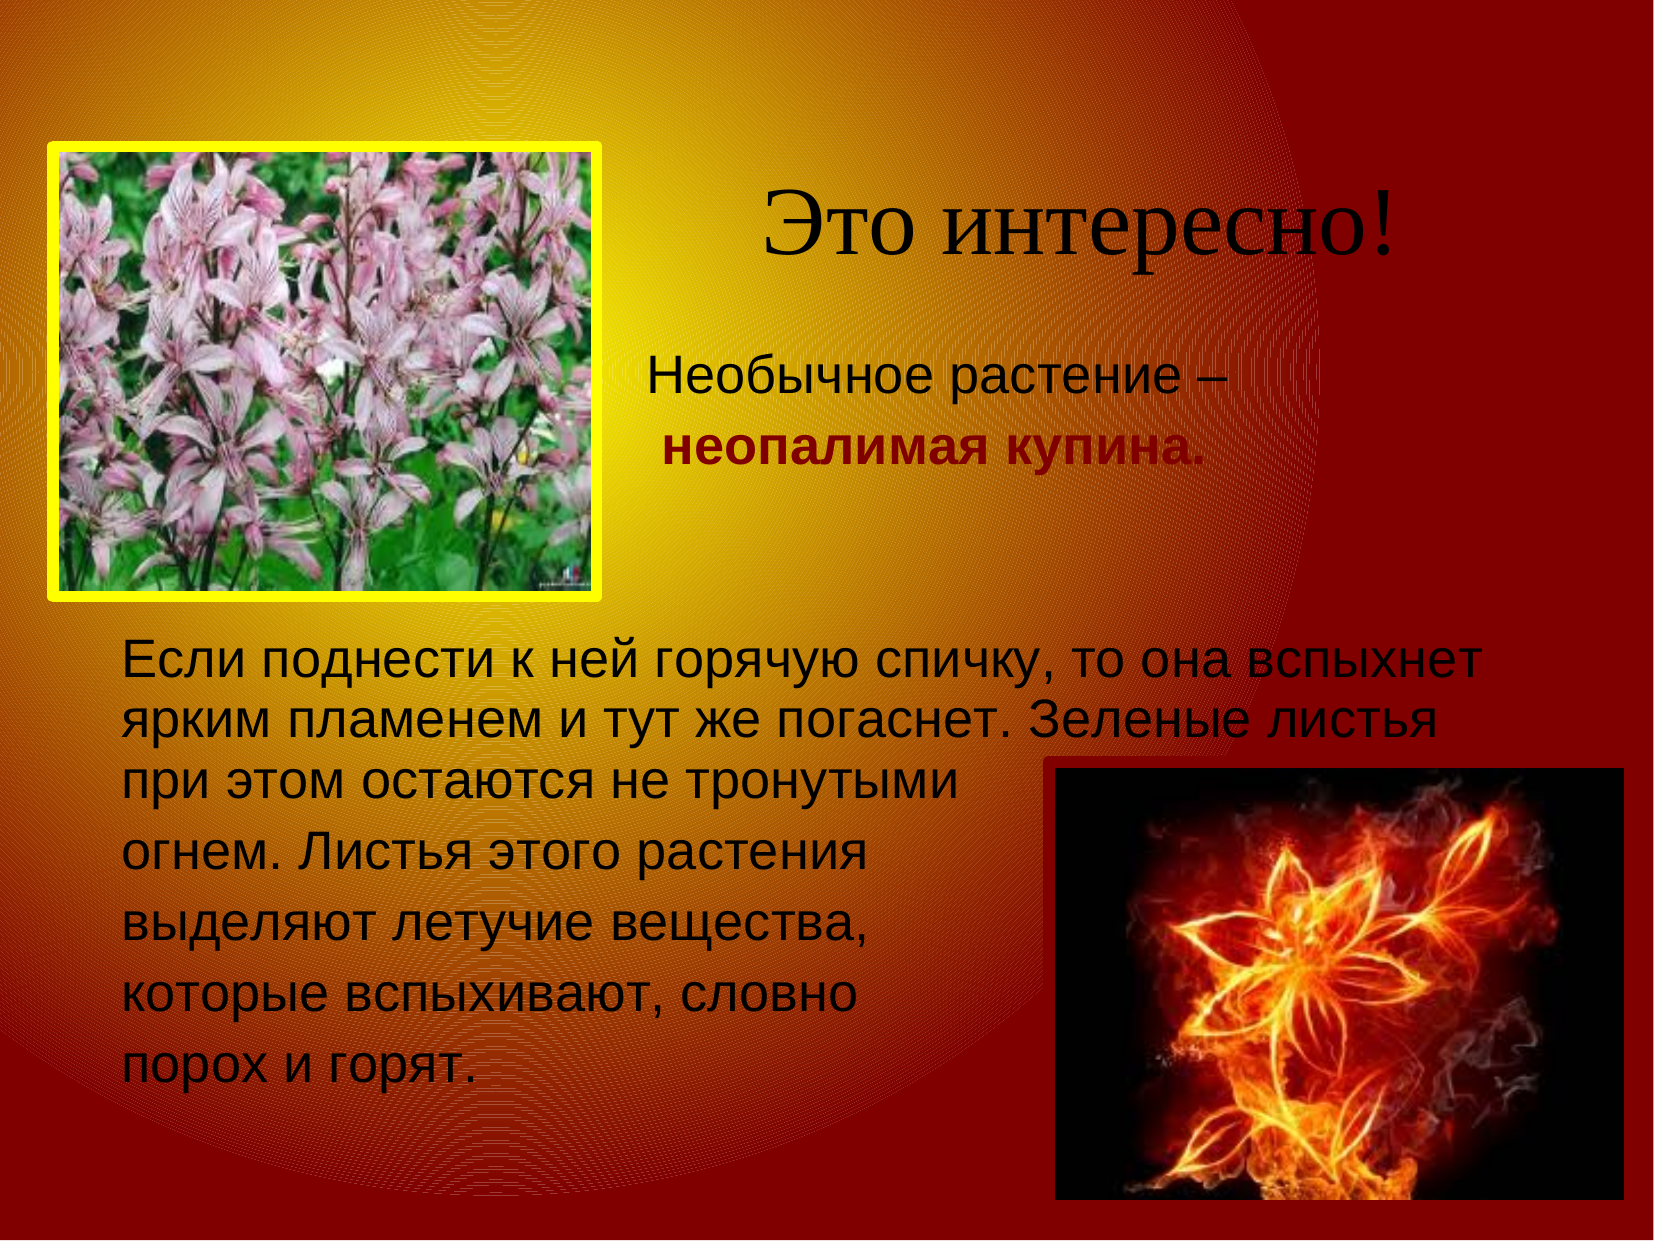

# Это интересно!
 Необычное растение –
 неопалимая купина.
Если поднести к ней горячую спичку, то она вспыхнет ярким пламенем и тут же погаснет. Зеленые листья при этом остаются не тронутыми
огнем. Листья этого растения
выделяют летучие вещества,
которые вспыхивают, словно
порох и горят.